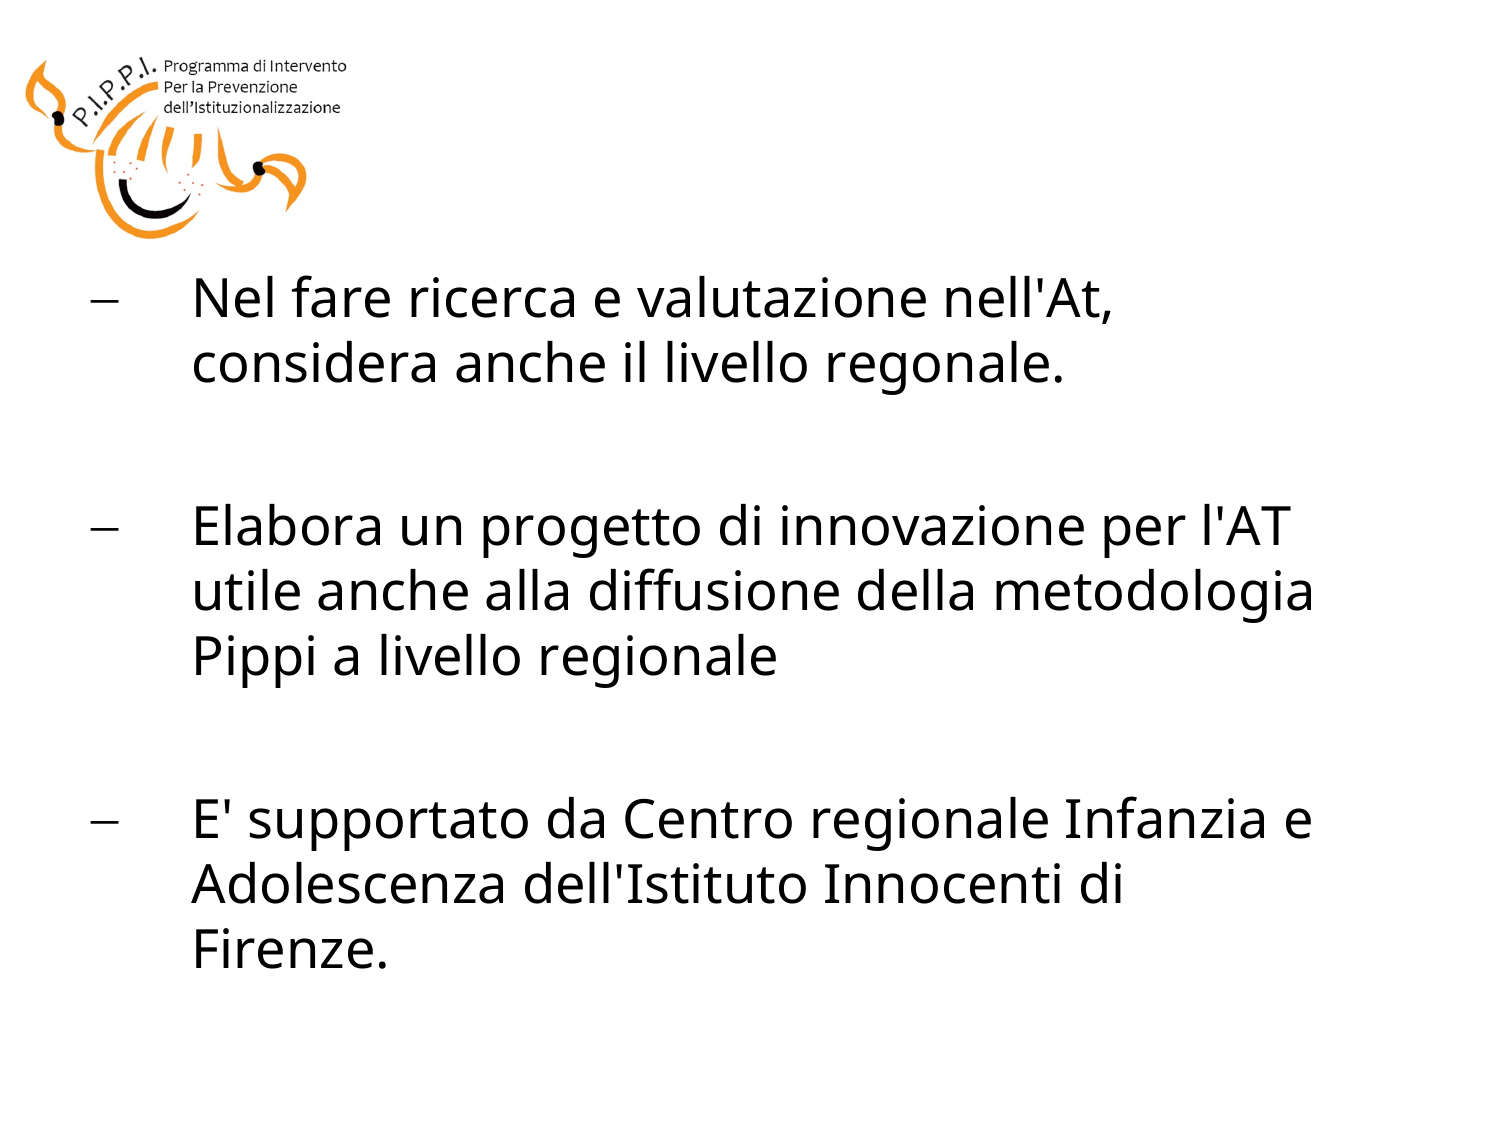

Nel fare ricerca e valutazione nell'At, considera anche il livello regonale.
Elabora un progetto di innovazione per l'AT utile anche alla diffusione della metodologia Pippi a livello regionale
E' supportato da Centro regionale Infanzia e Adolescenza dell'Istituto Innocenti di Firenze.